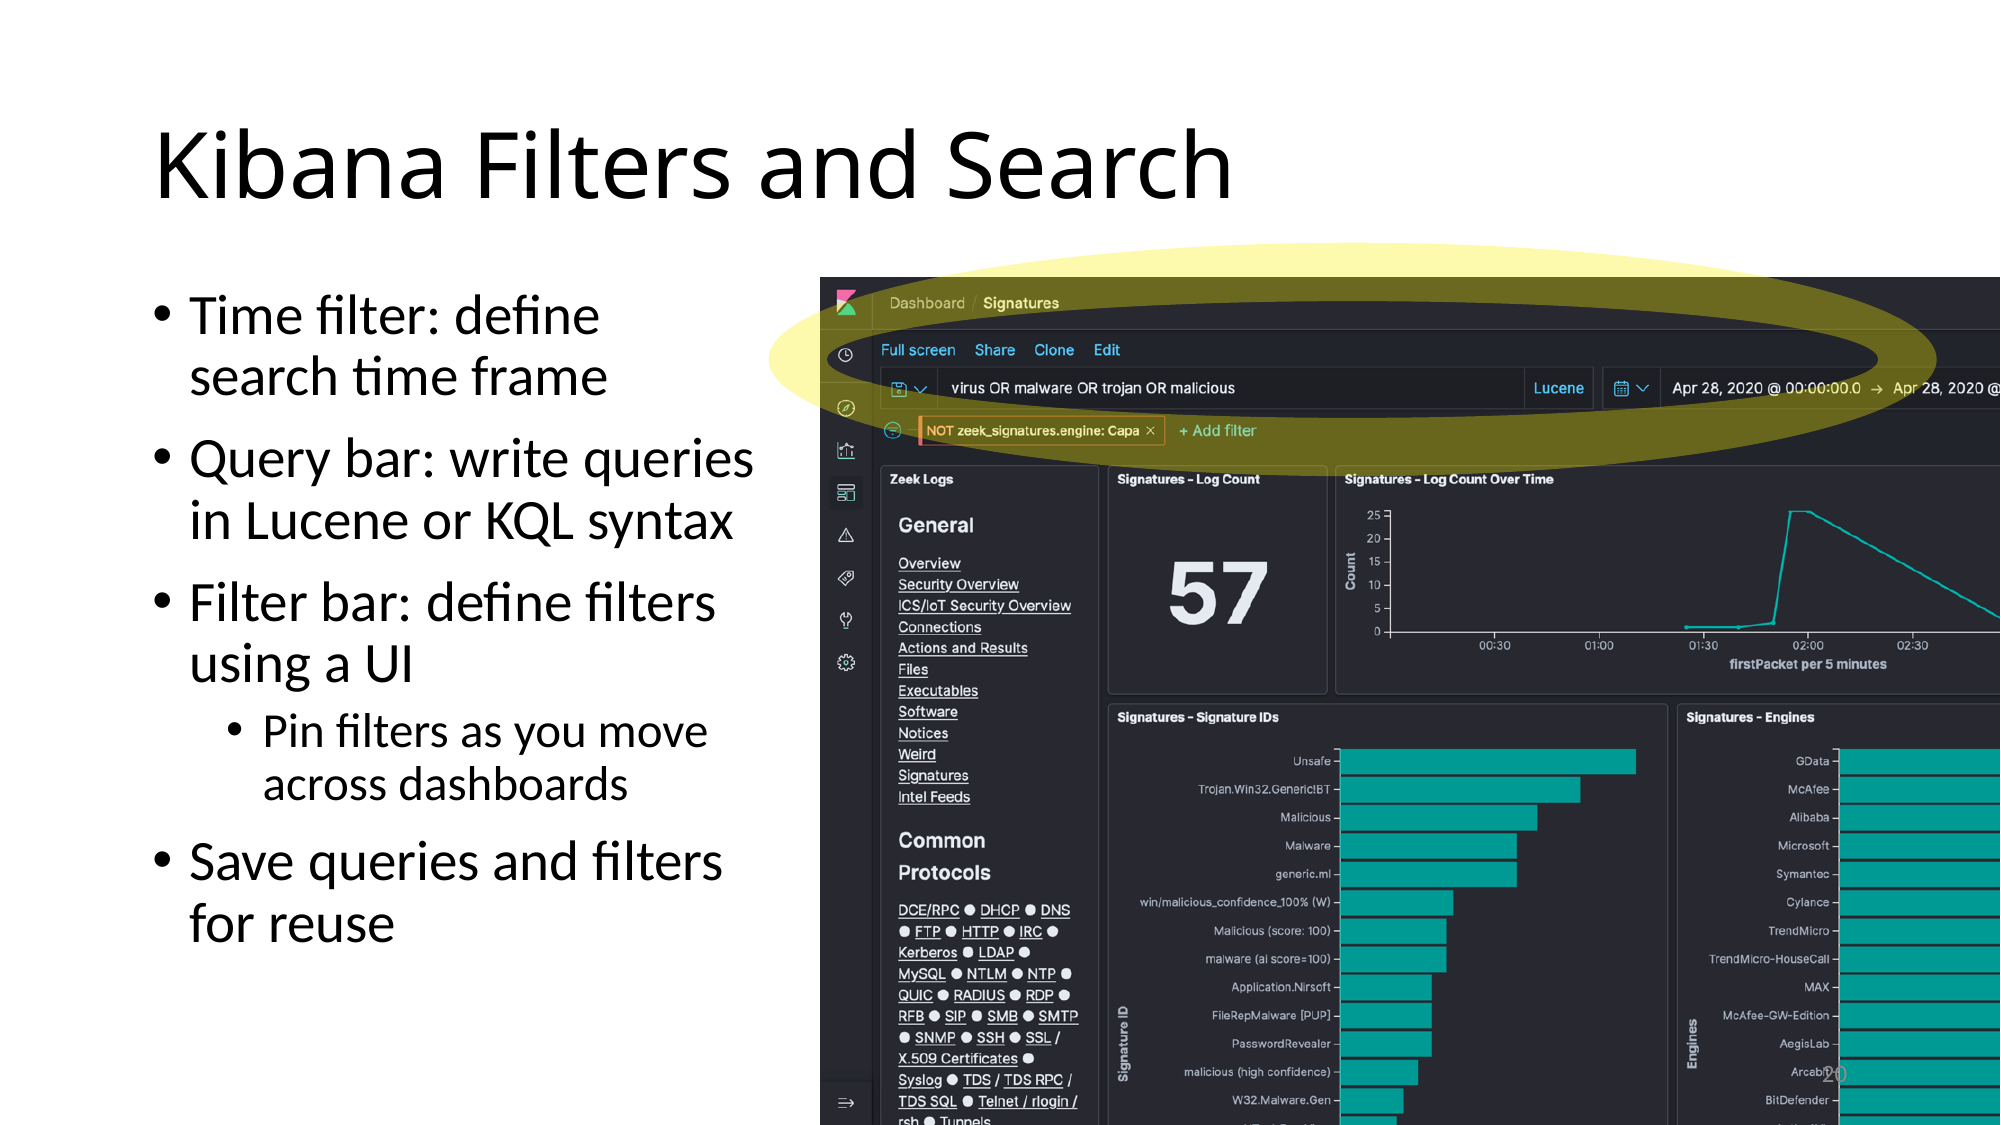

# Kibana Filters and Search
Time filter: define search time frame
Query bar: write queries in Lucene or KQL syntax
Filter bar: define filters using a UI
Pin filters as you move across dashboards
Save queries and filters for reuse